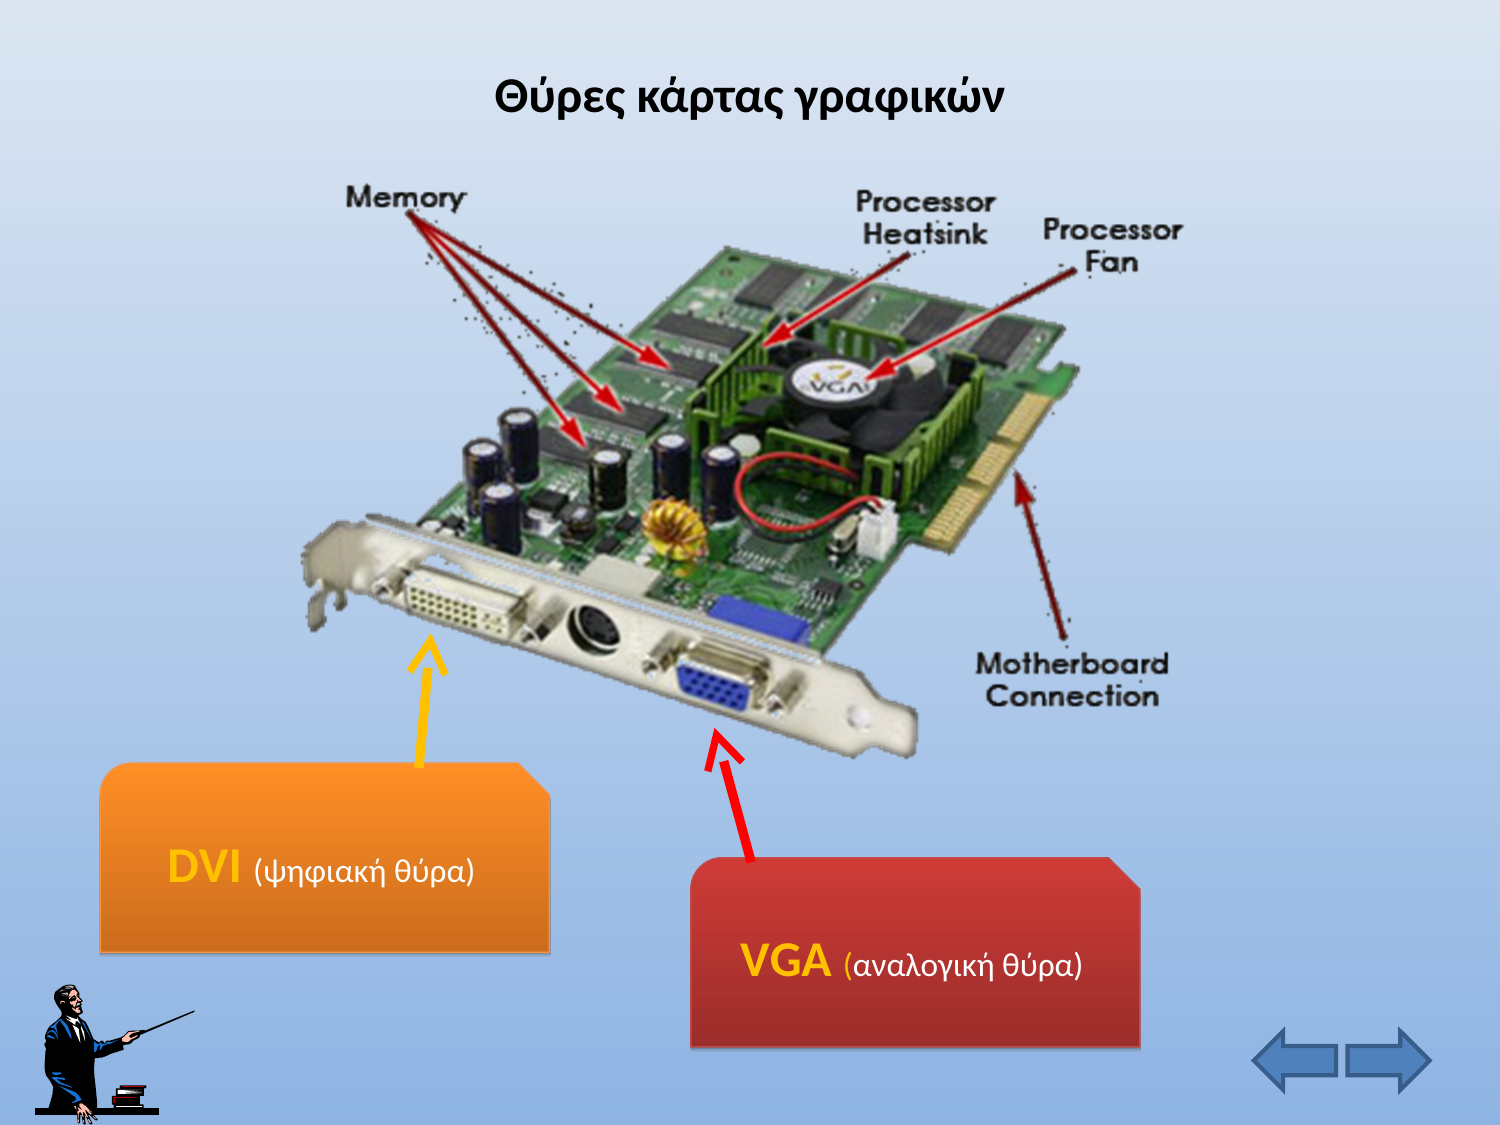

# Θύρες κάρτας γραφικών
DVI (ψηφιακή θύρα)
VGA (αναλογική θύρα)